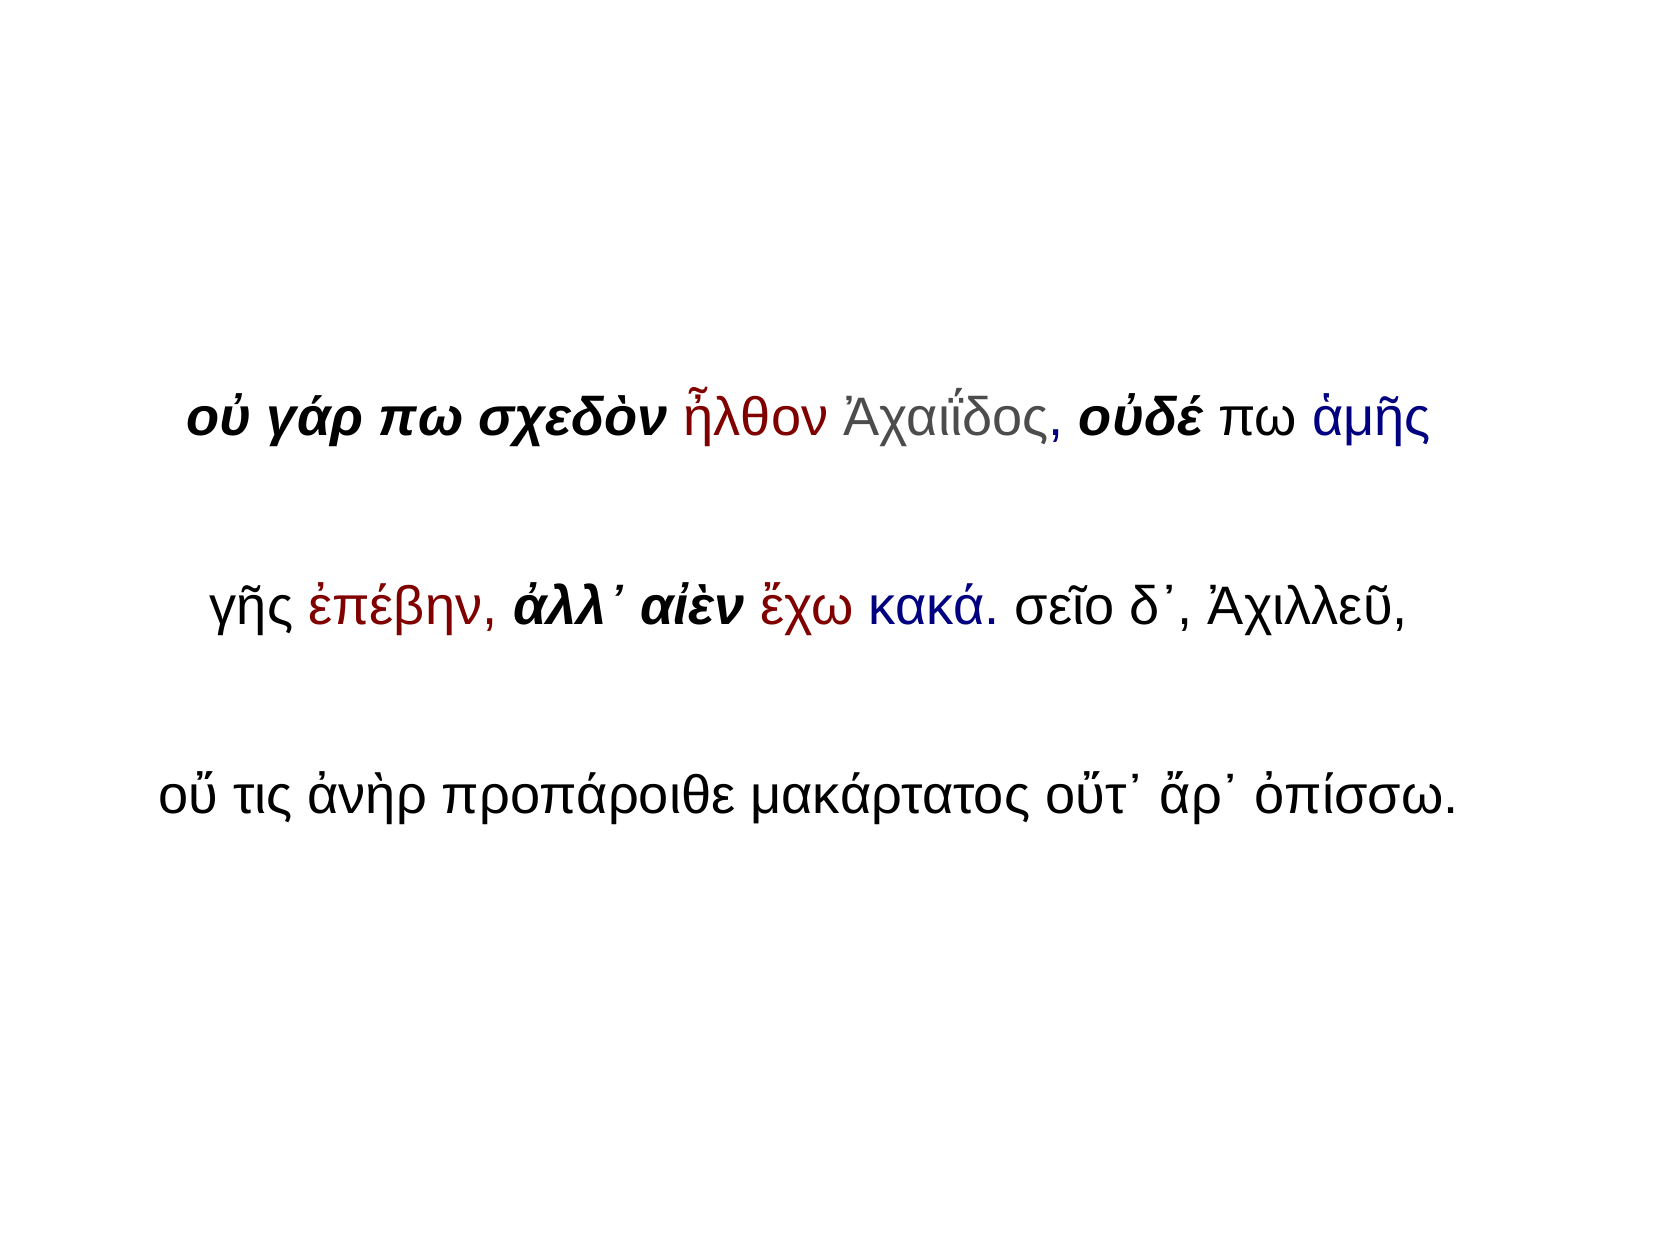

# οὐ γάρ πω σχεδὸν ἦλθον Ἀχαιΐδος, οὐδέ πω ἁμῆς
γῆς ἐπέβην, ἀλλ᾽ αἰὲν ἔχω κακά. σεῖο δ᾽, Ἀχιλλεῦ,
οὔ τις ἀνὴρ προπάροιθε μακάρτατος οὔτ᾽ ἄρ᾽ ὀπίσσω.